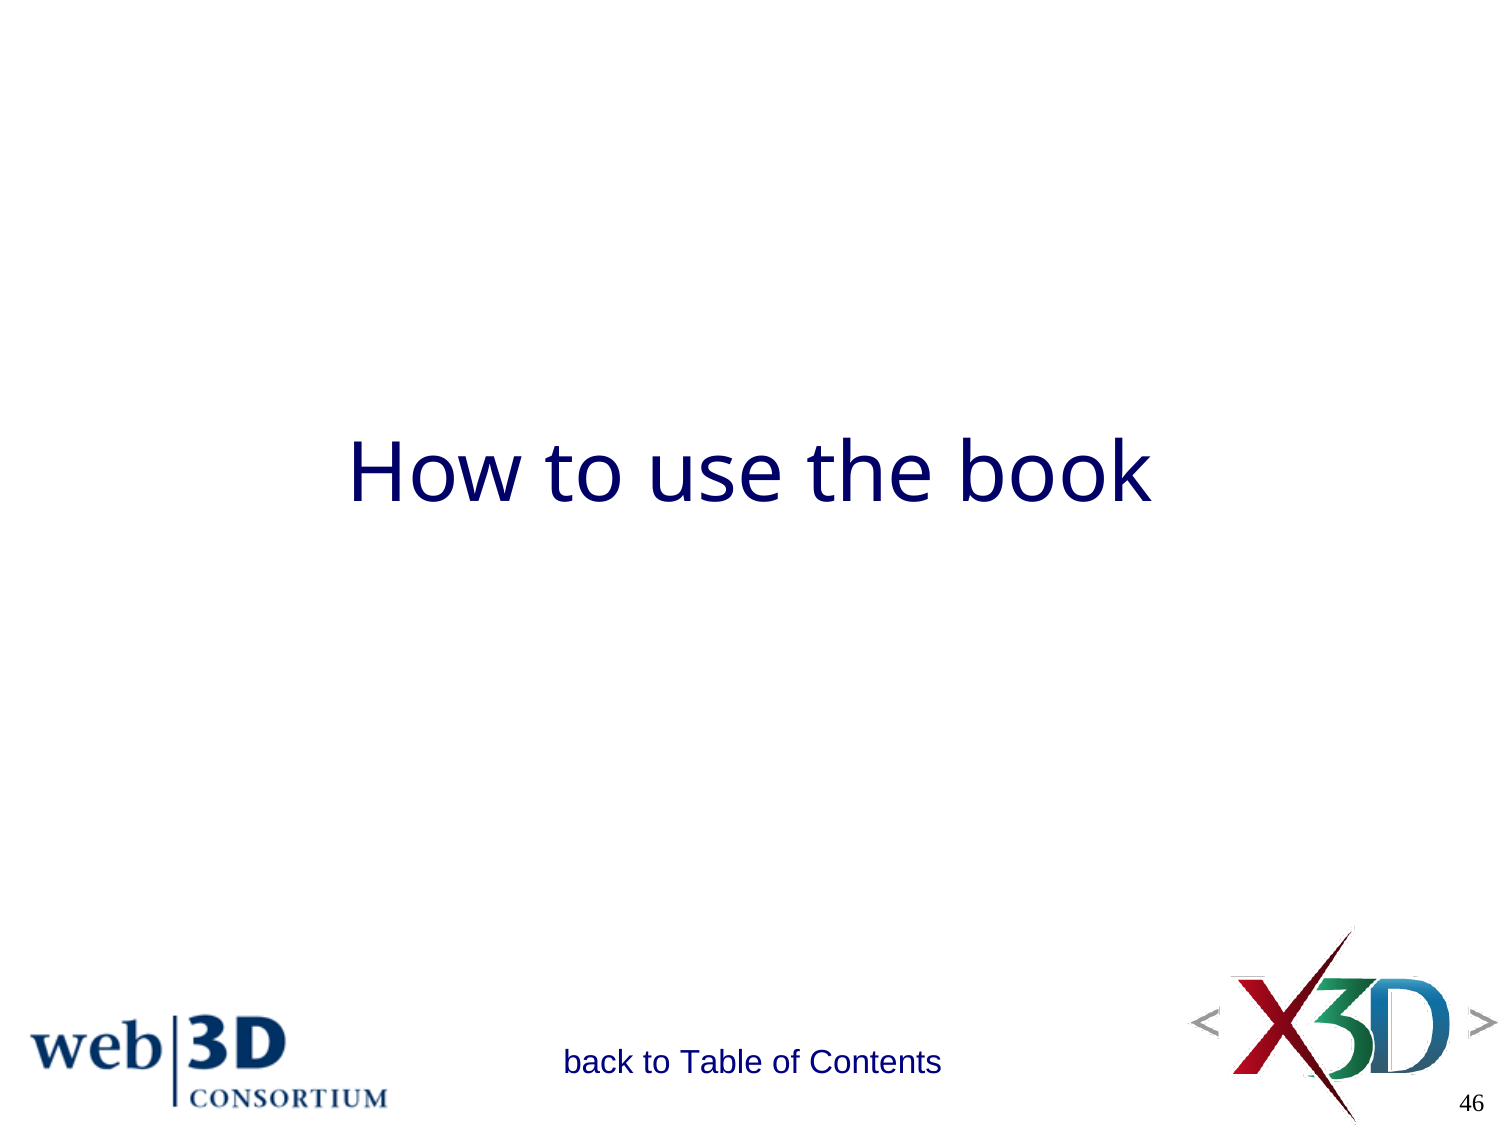

# How to use the book
back to Table of Contents